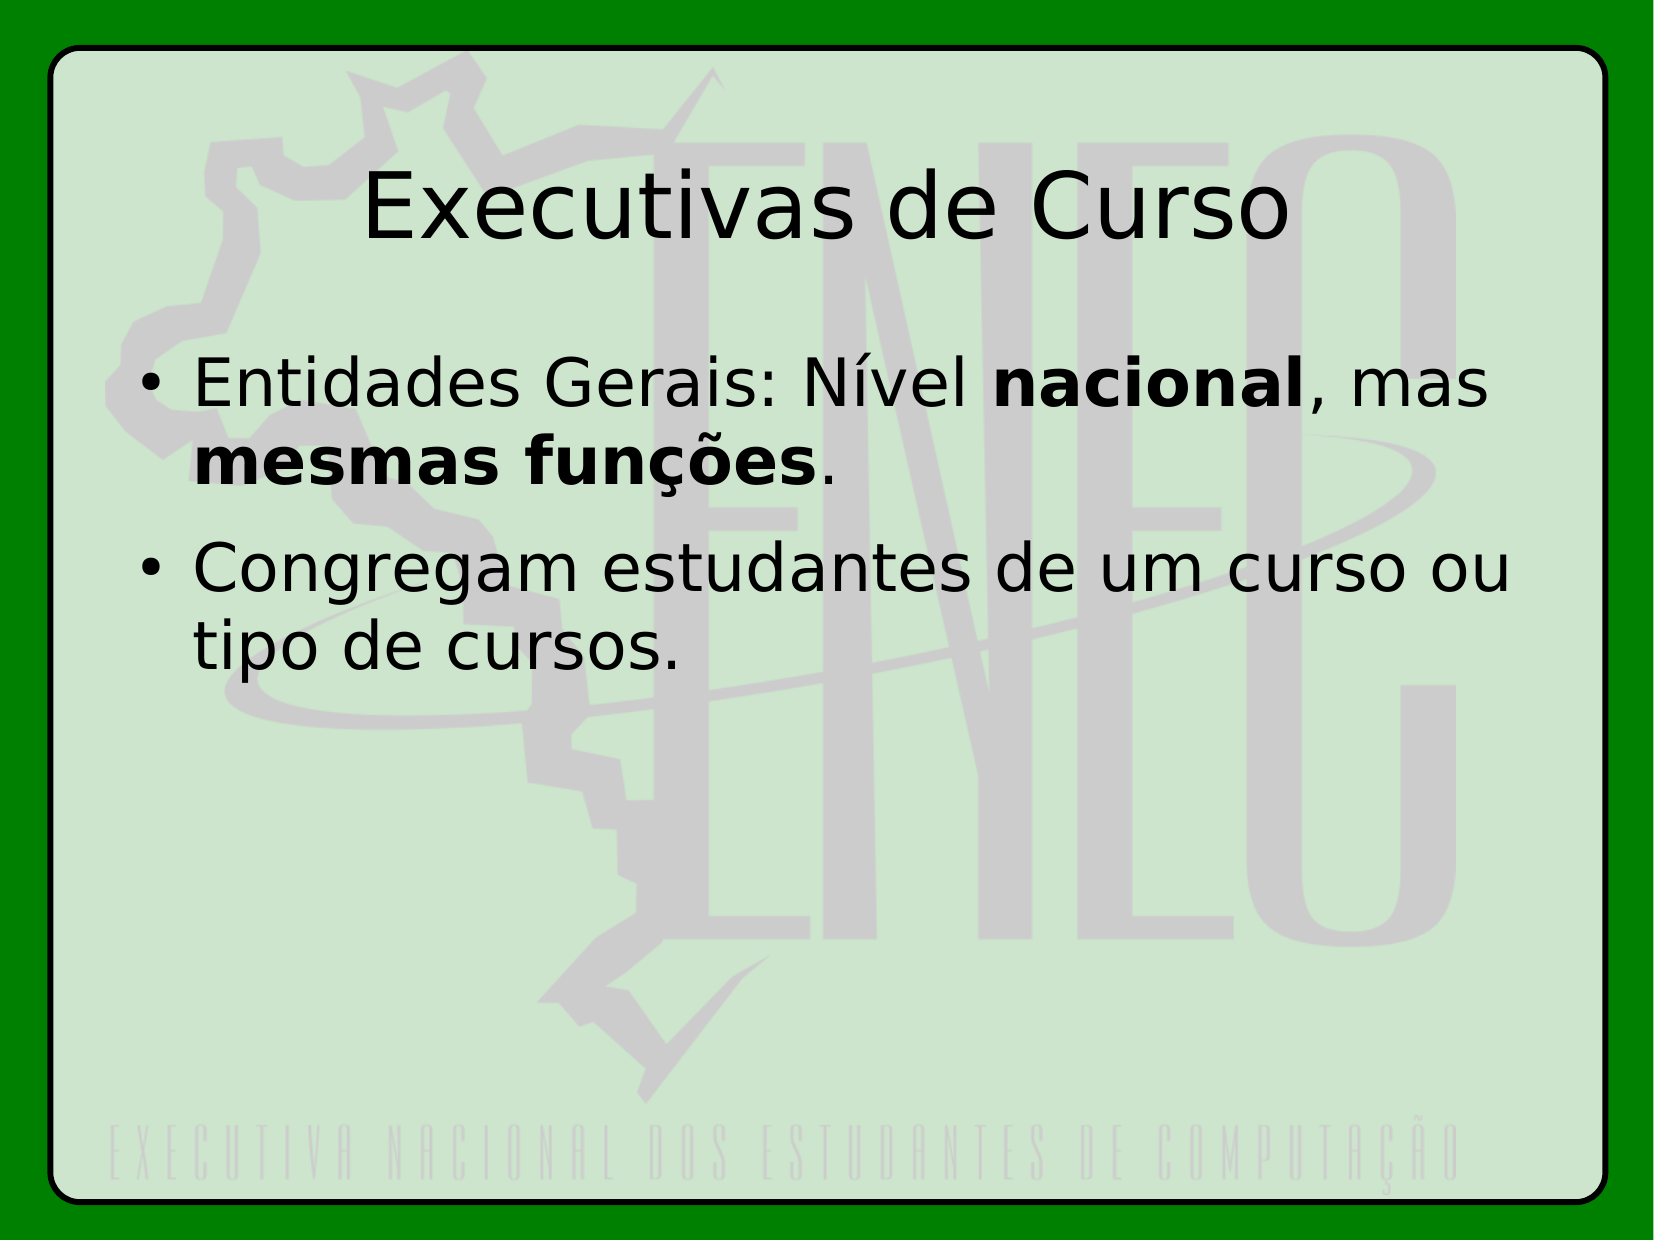

# Executivas de Curso
Entidades Gerais: Nível nacional, mas mesmas funções.
Congregam estudantes de um curso ou tipo de cursos.